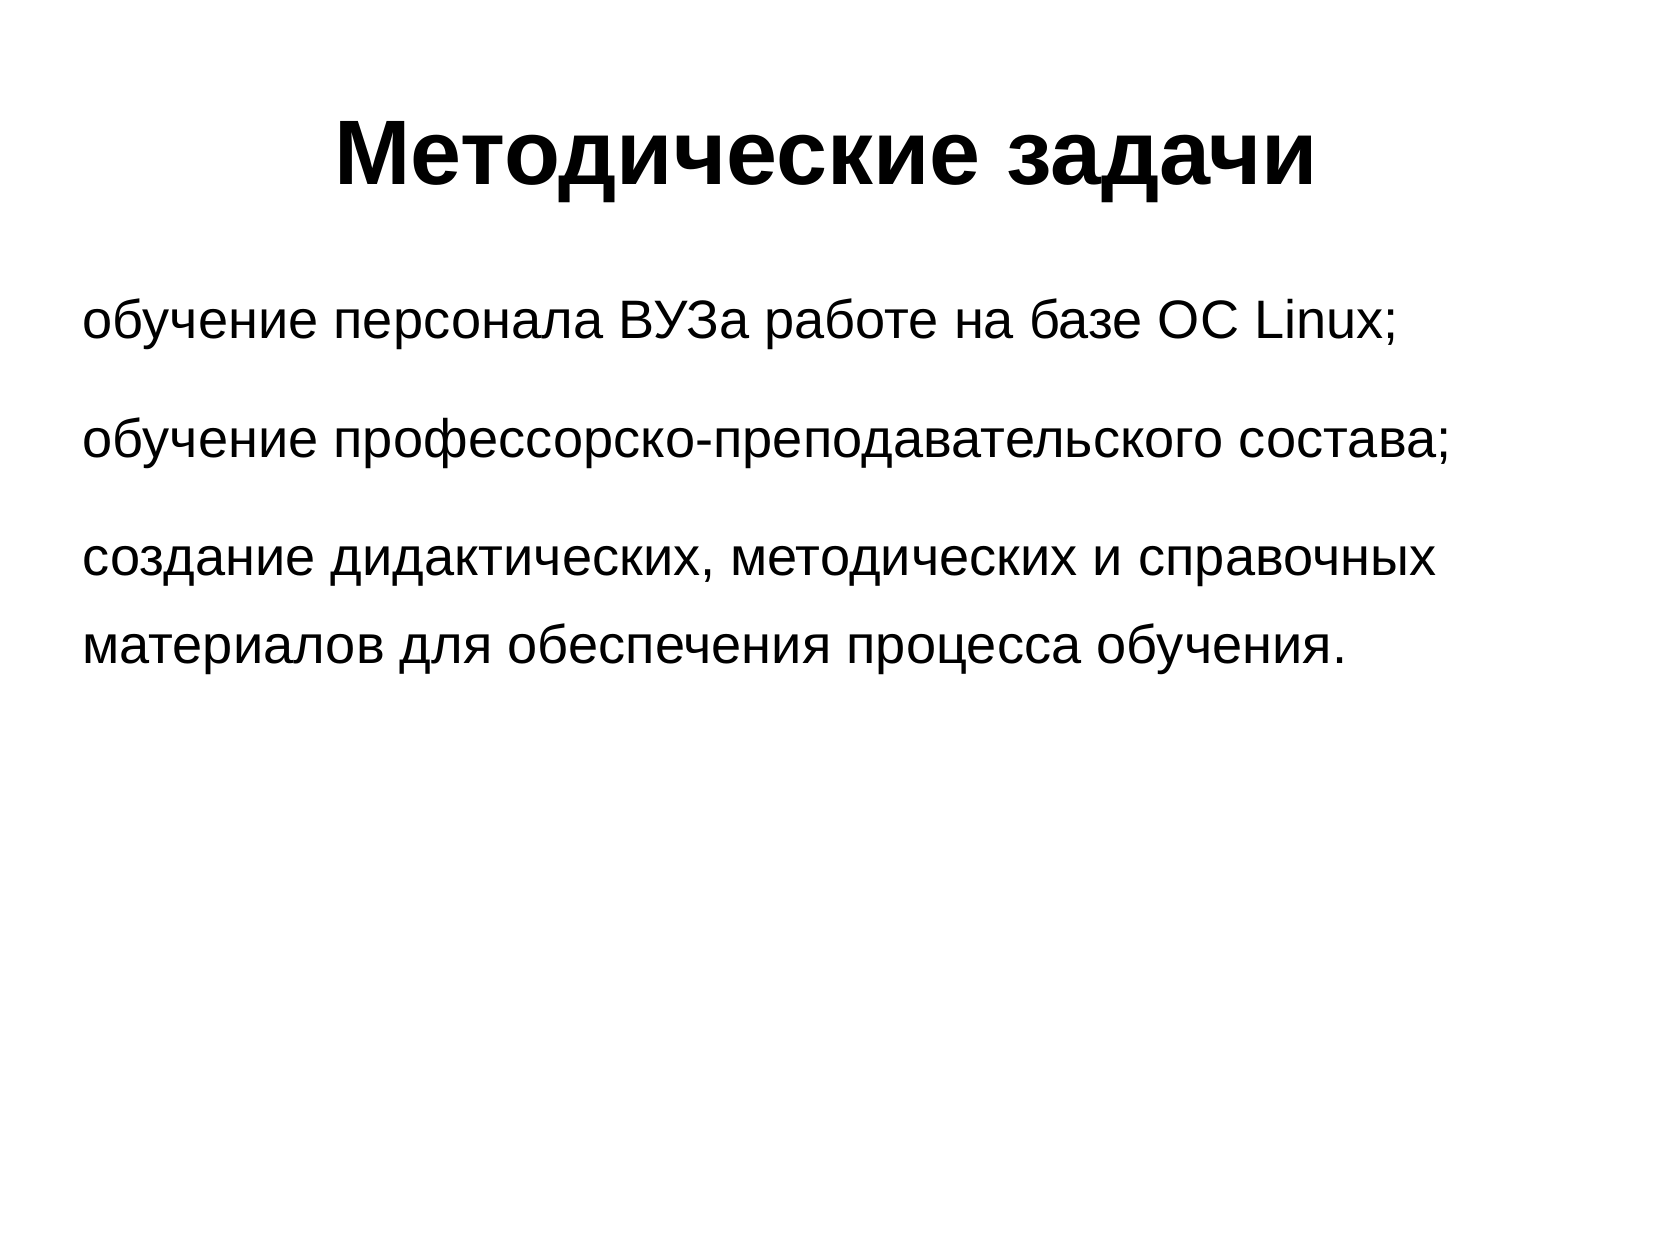

# Методические задачи
обучение персонала ВУЗа работе на базе ОС Linux;
обучение профессорско-преподавательского состава;
создание дидактических, методических и справочных материалов для обеспечения процесса обучения.